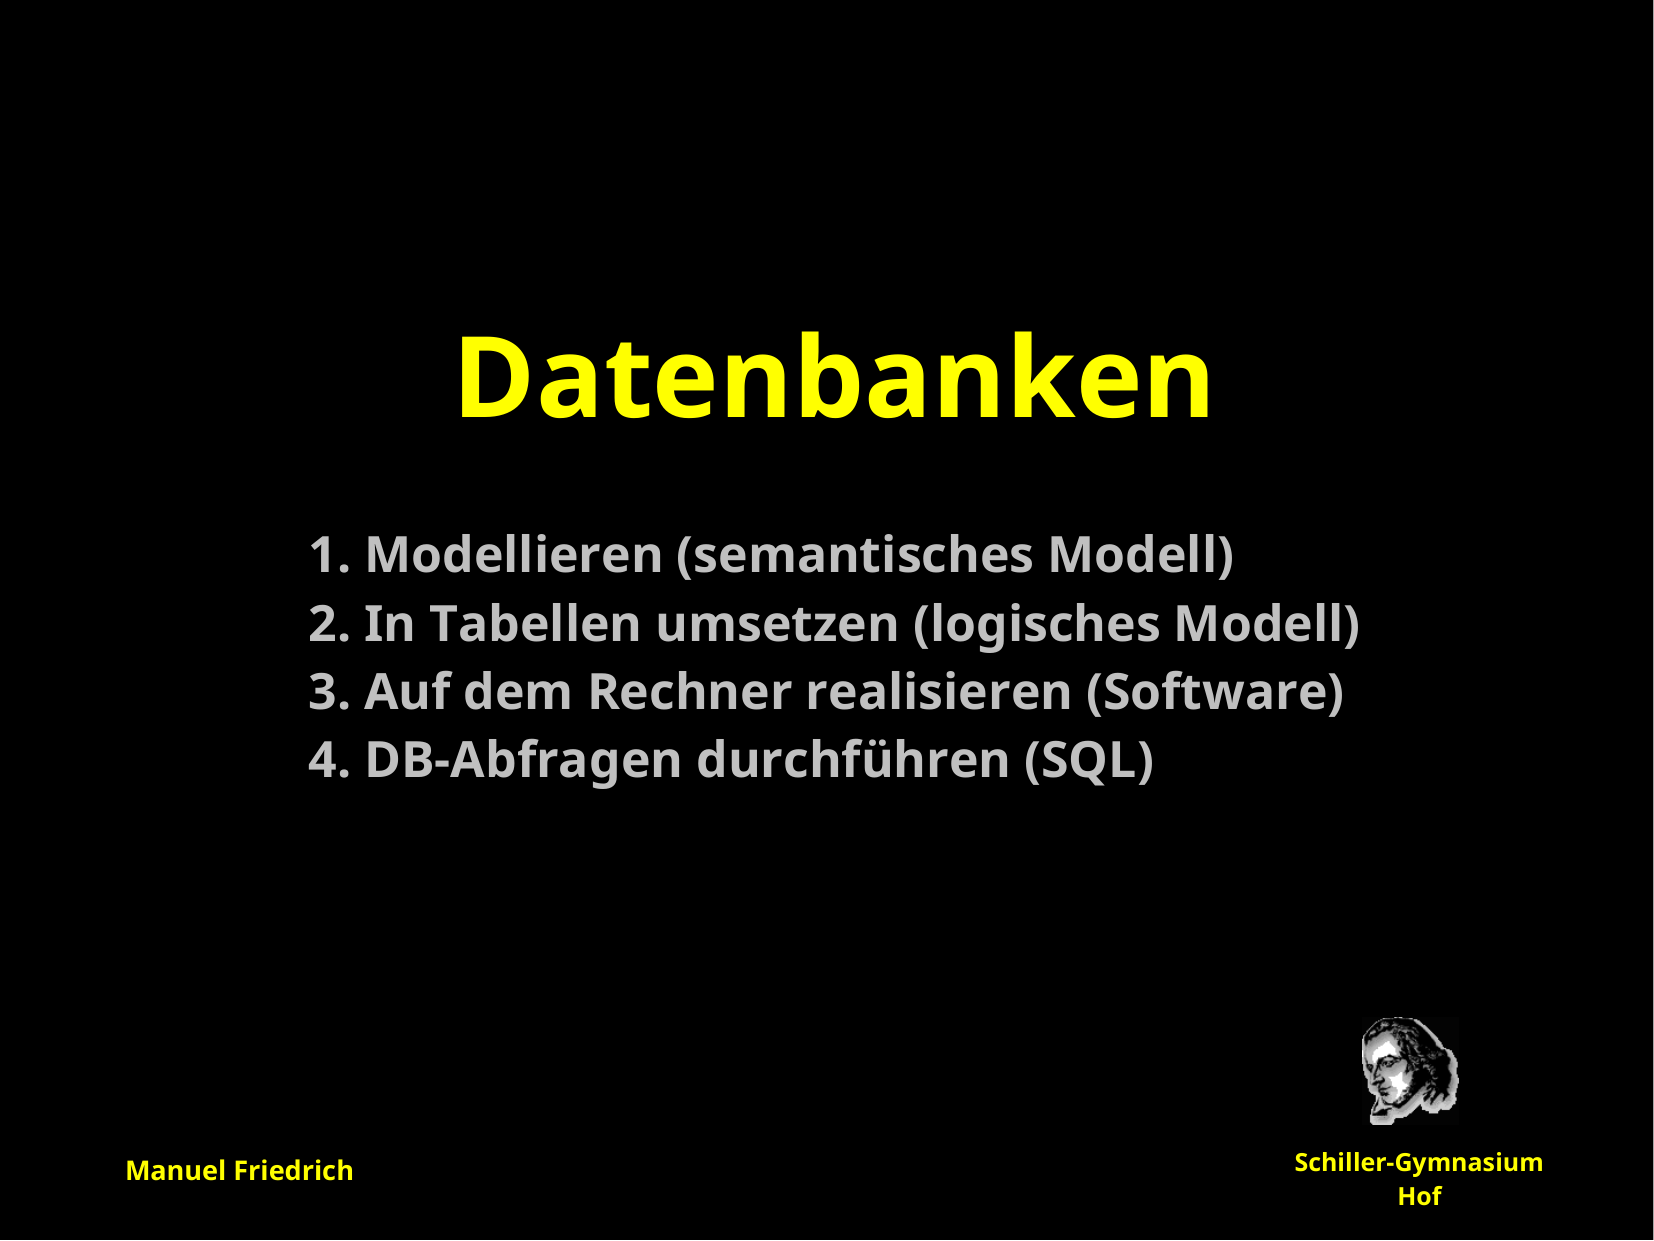

Datenbanken
1. Modellieren (semantisches Modell)
2. In Tabellen umsetzen (logisches Modell)
3. Auf dem Rechner realisieren (Software)
4. DB-Abfragen durchführen (SQL)
Schiller-Gymnasium
Hof
Manuel Friedrich